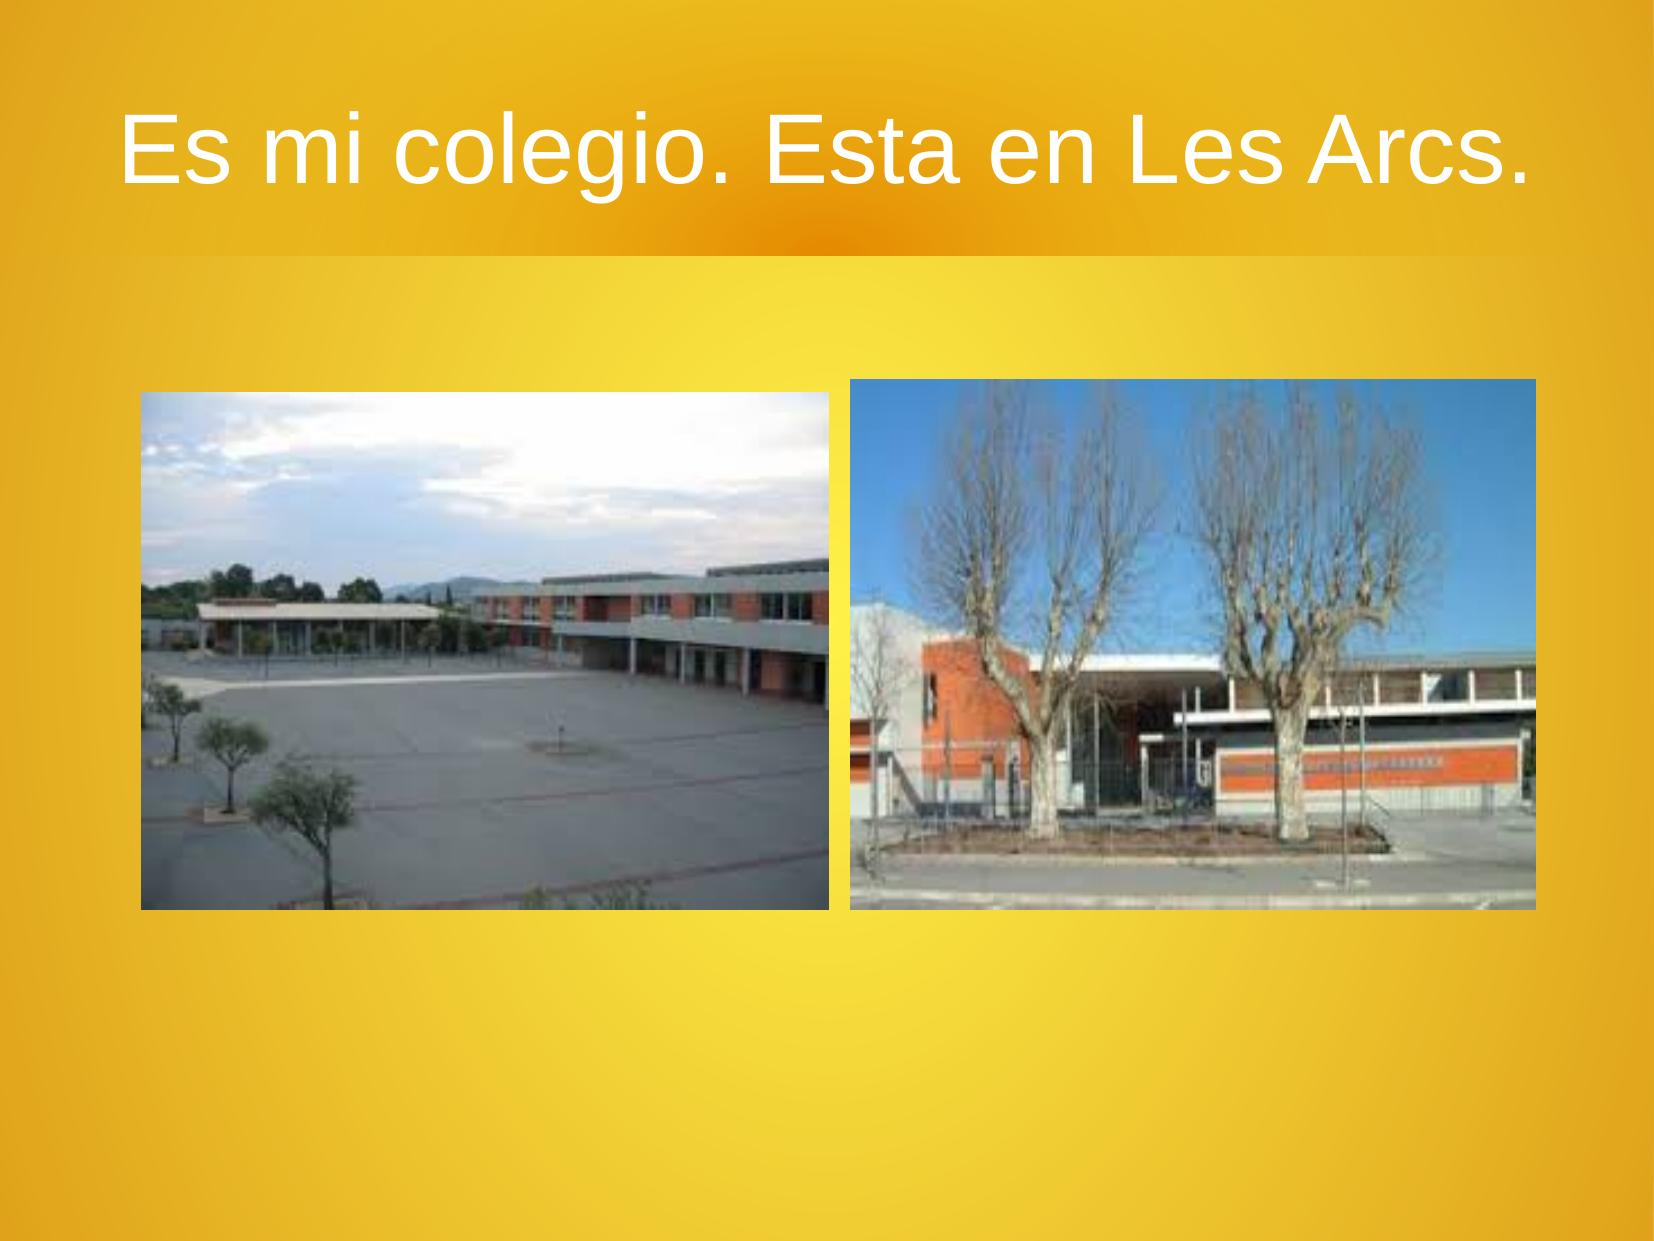

# Es mi colegio. Esta en Les Arcs.